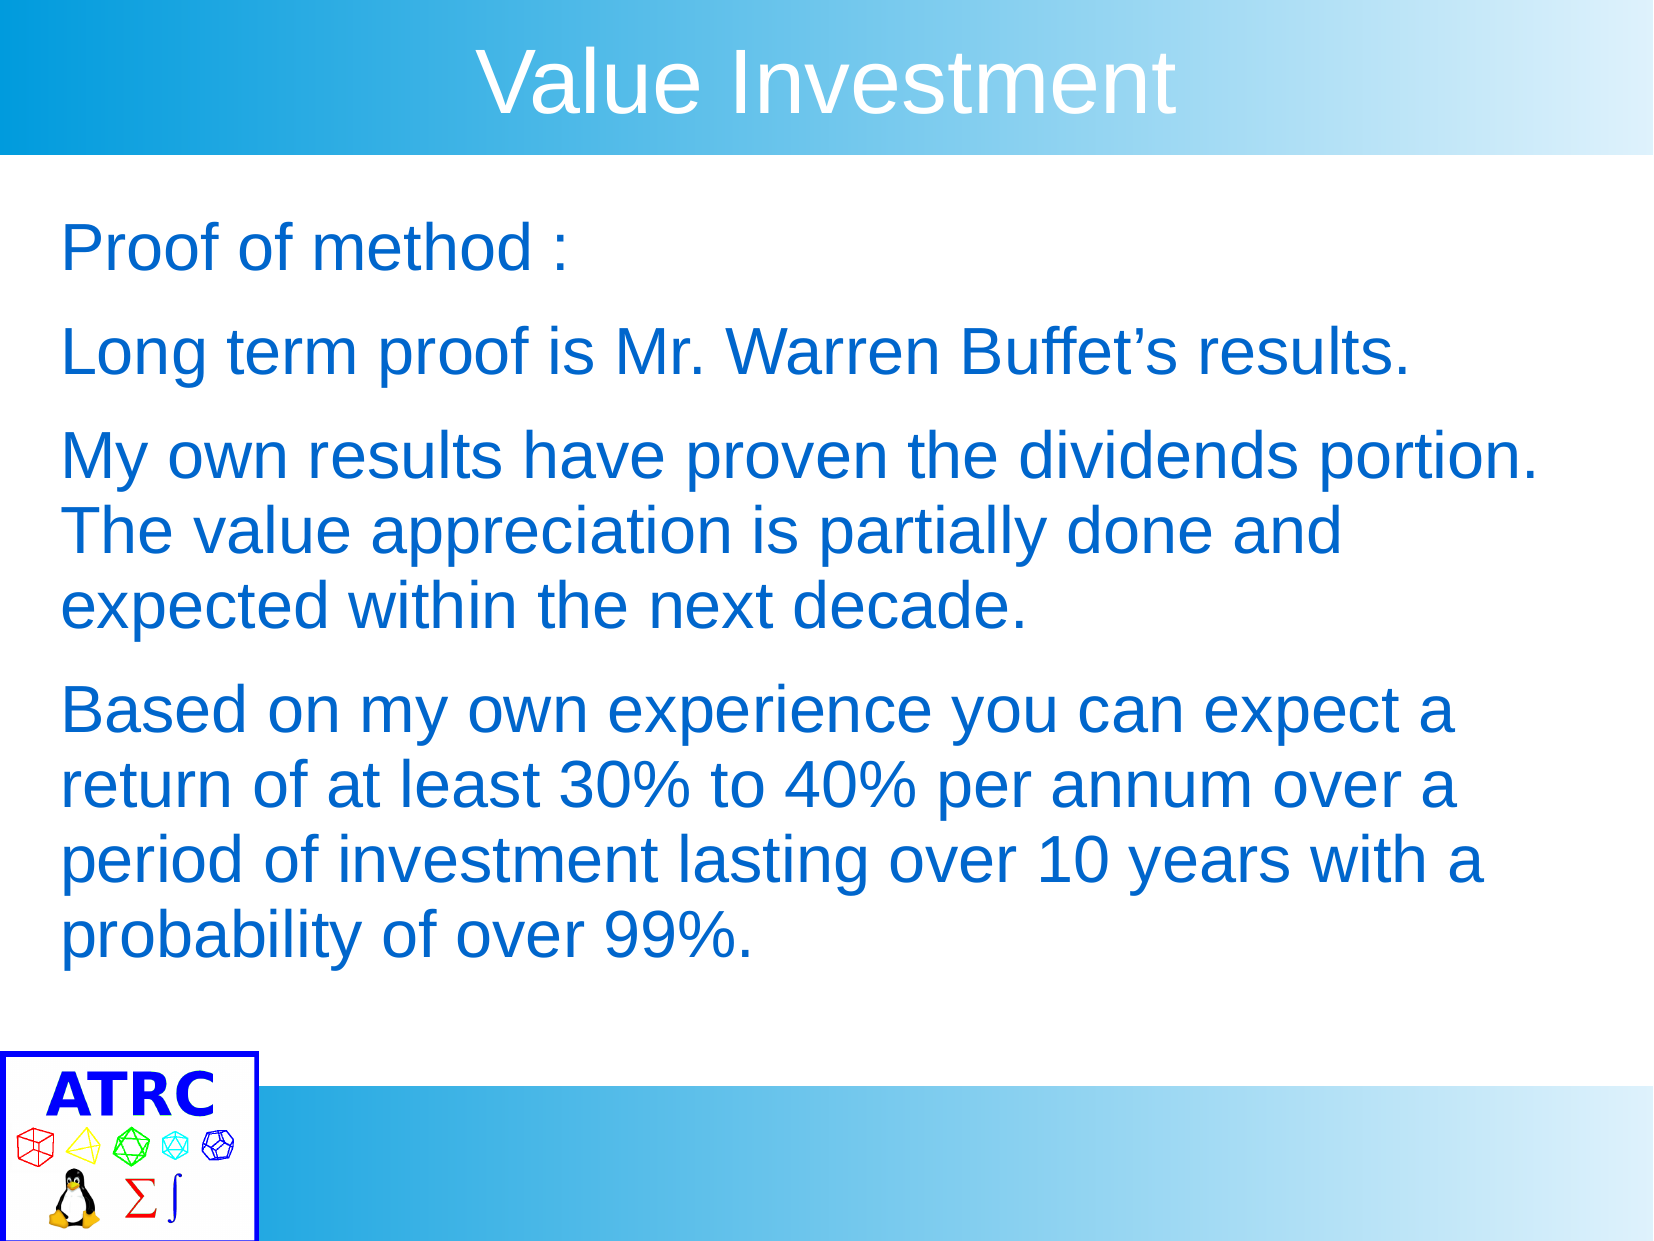

# Value Investment
Proof of method :
Long term proof is Mr. Warren Buffet’s results.
My own results have proven the dividends portion. The value appreciation is partially done and expected within the next decade.
Based on my own experience you can expect a return of at least 30% to 40% per annum over a period of investment lasting over 10 years with a probability of over 99%.